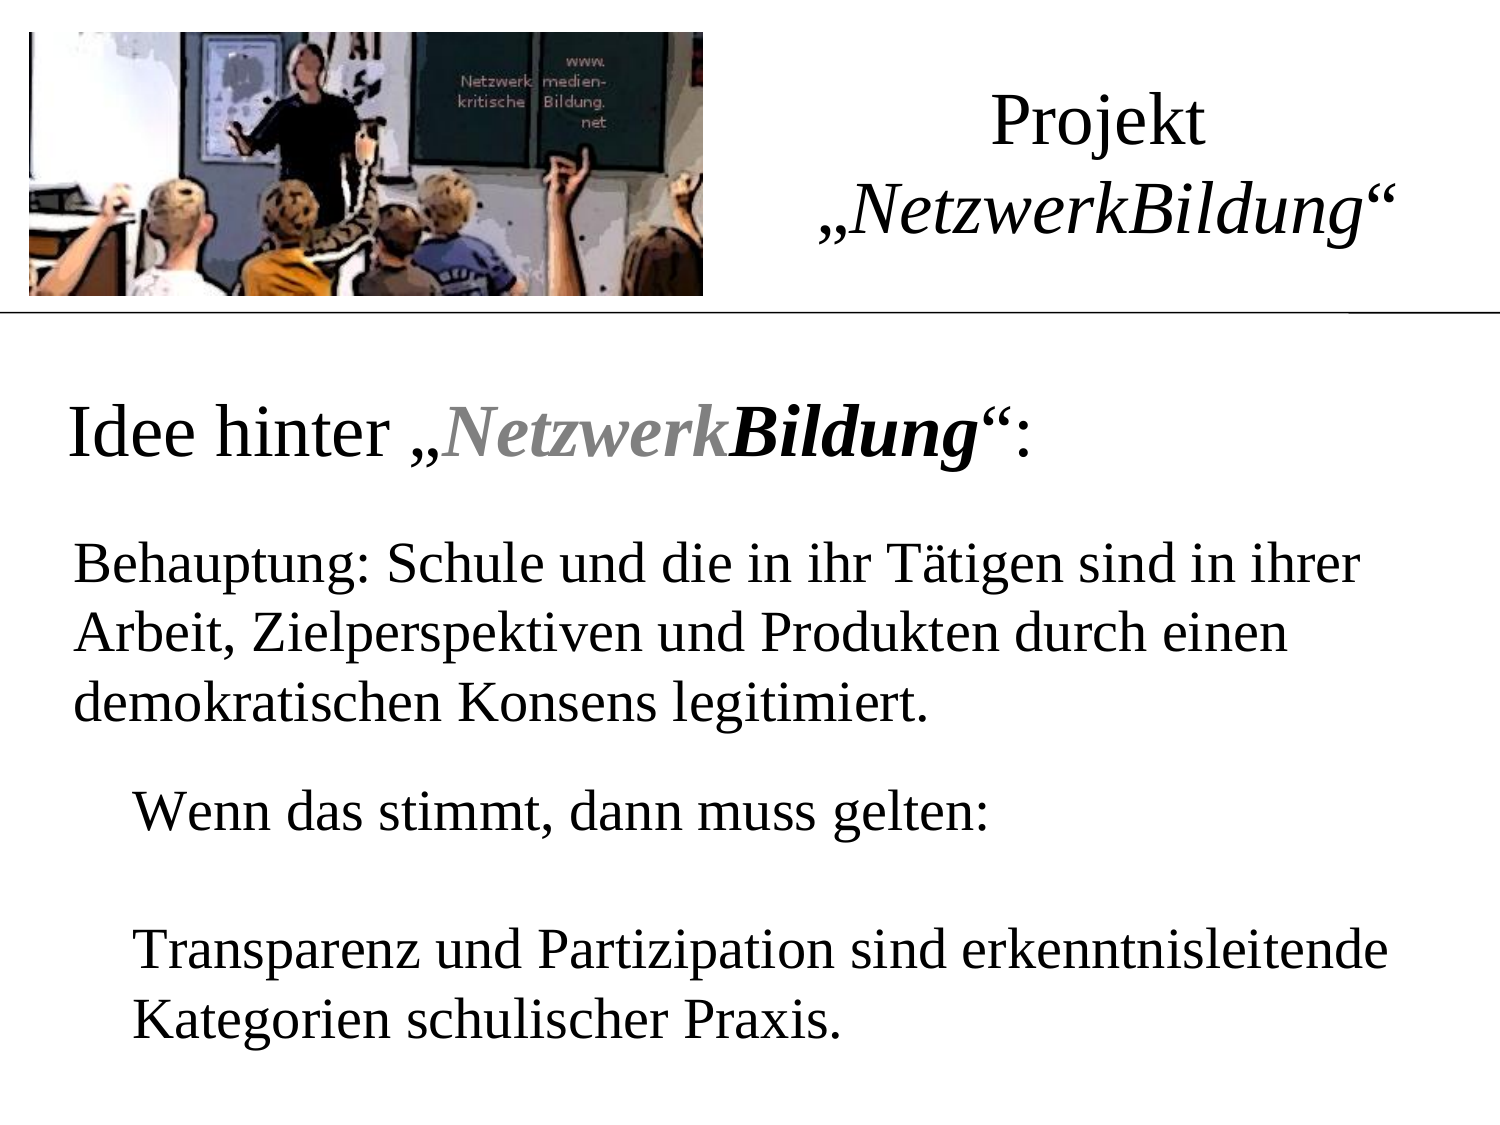

Projekt
„NetzwerkBildung“
Idee hinter „NetzwerkBildung“:
Behauptung: Schule und die in ihr Tätigen sind in ihrer Arbeit, Zielperspektiven und Produkten durch einen demokratischen Konsens legitimiert.
Wenn das stimmt, dann muss gelten:
Transparenz und Partizipation sind erkenntnisleitende Kategorien schulischer Praxis.